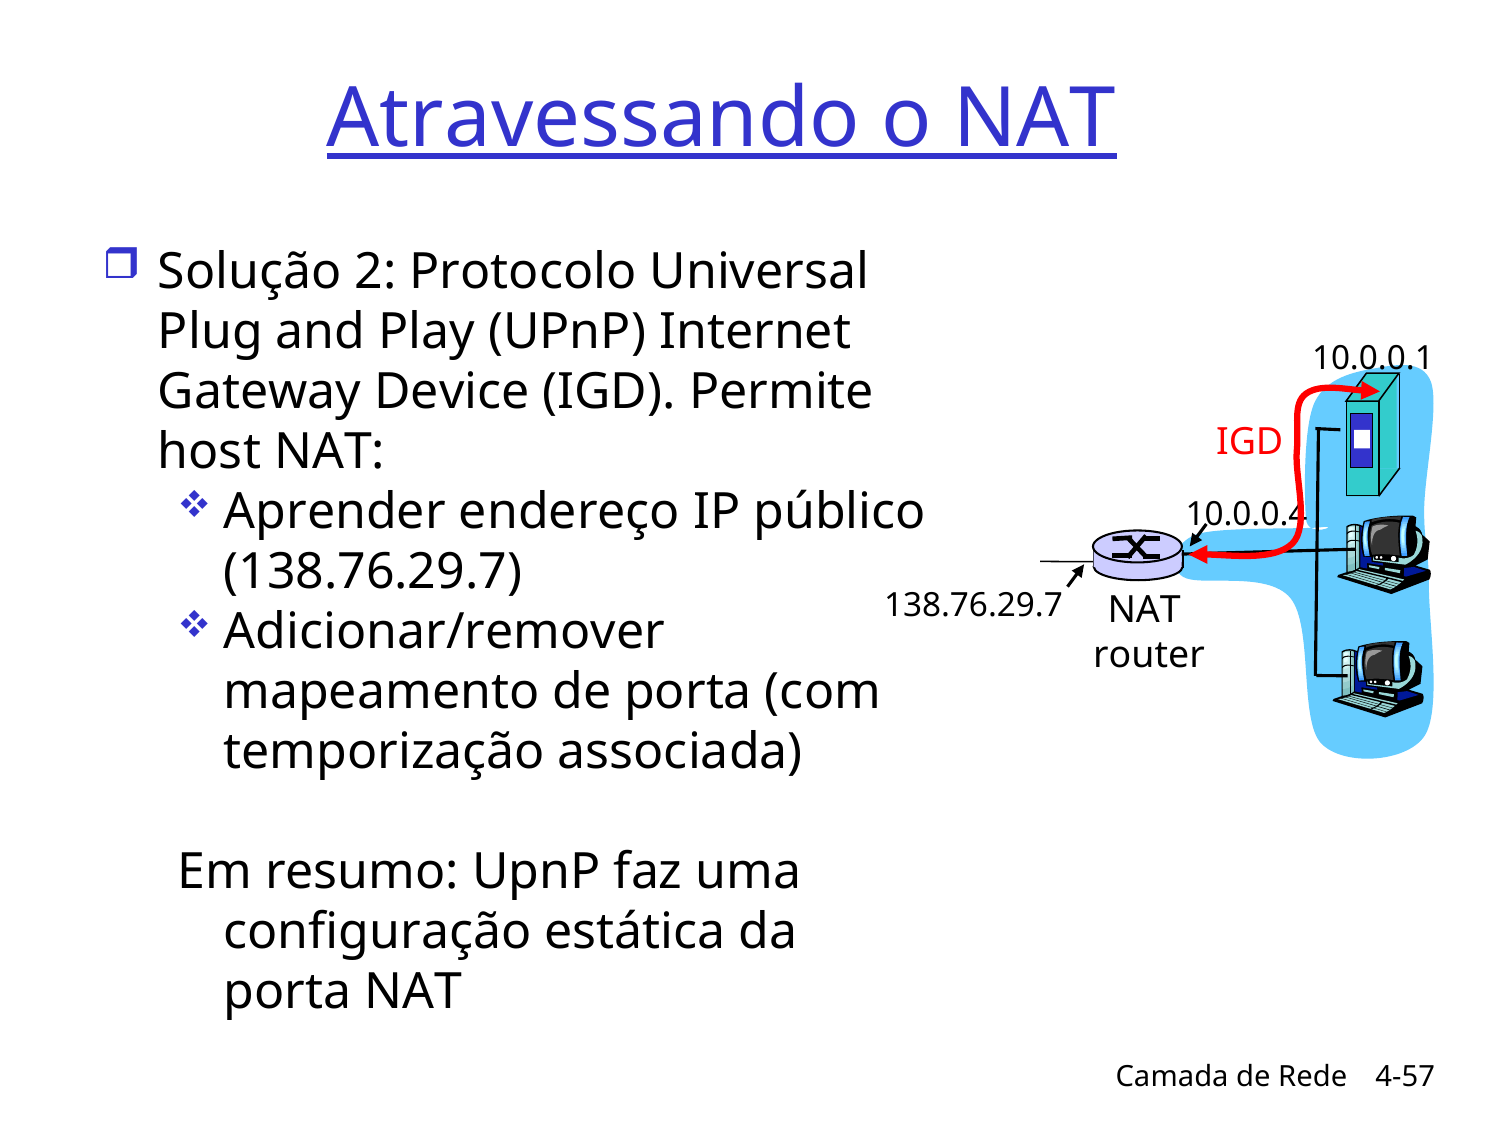

Atravessando o NAT
Solução 2: Protocolo Universal Plug and Play (UPnP) Internet Gateway Device (IGD). Permite host NAT:
Aprender endereço IP público (138.76.29.7)
Adicionar/remover mapeamento de porta (com temporização associada)
Em resumo: UpnP faz uma configuração estática da porta NAT
10.0.0.1
IGD
10.0.0.4
138.76.29.7
NAT
router
Camada de Rede